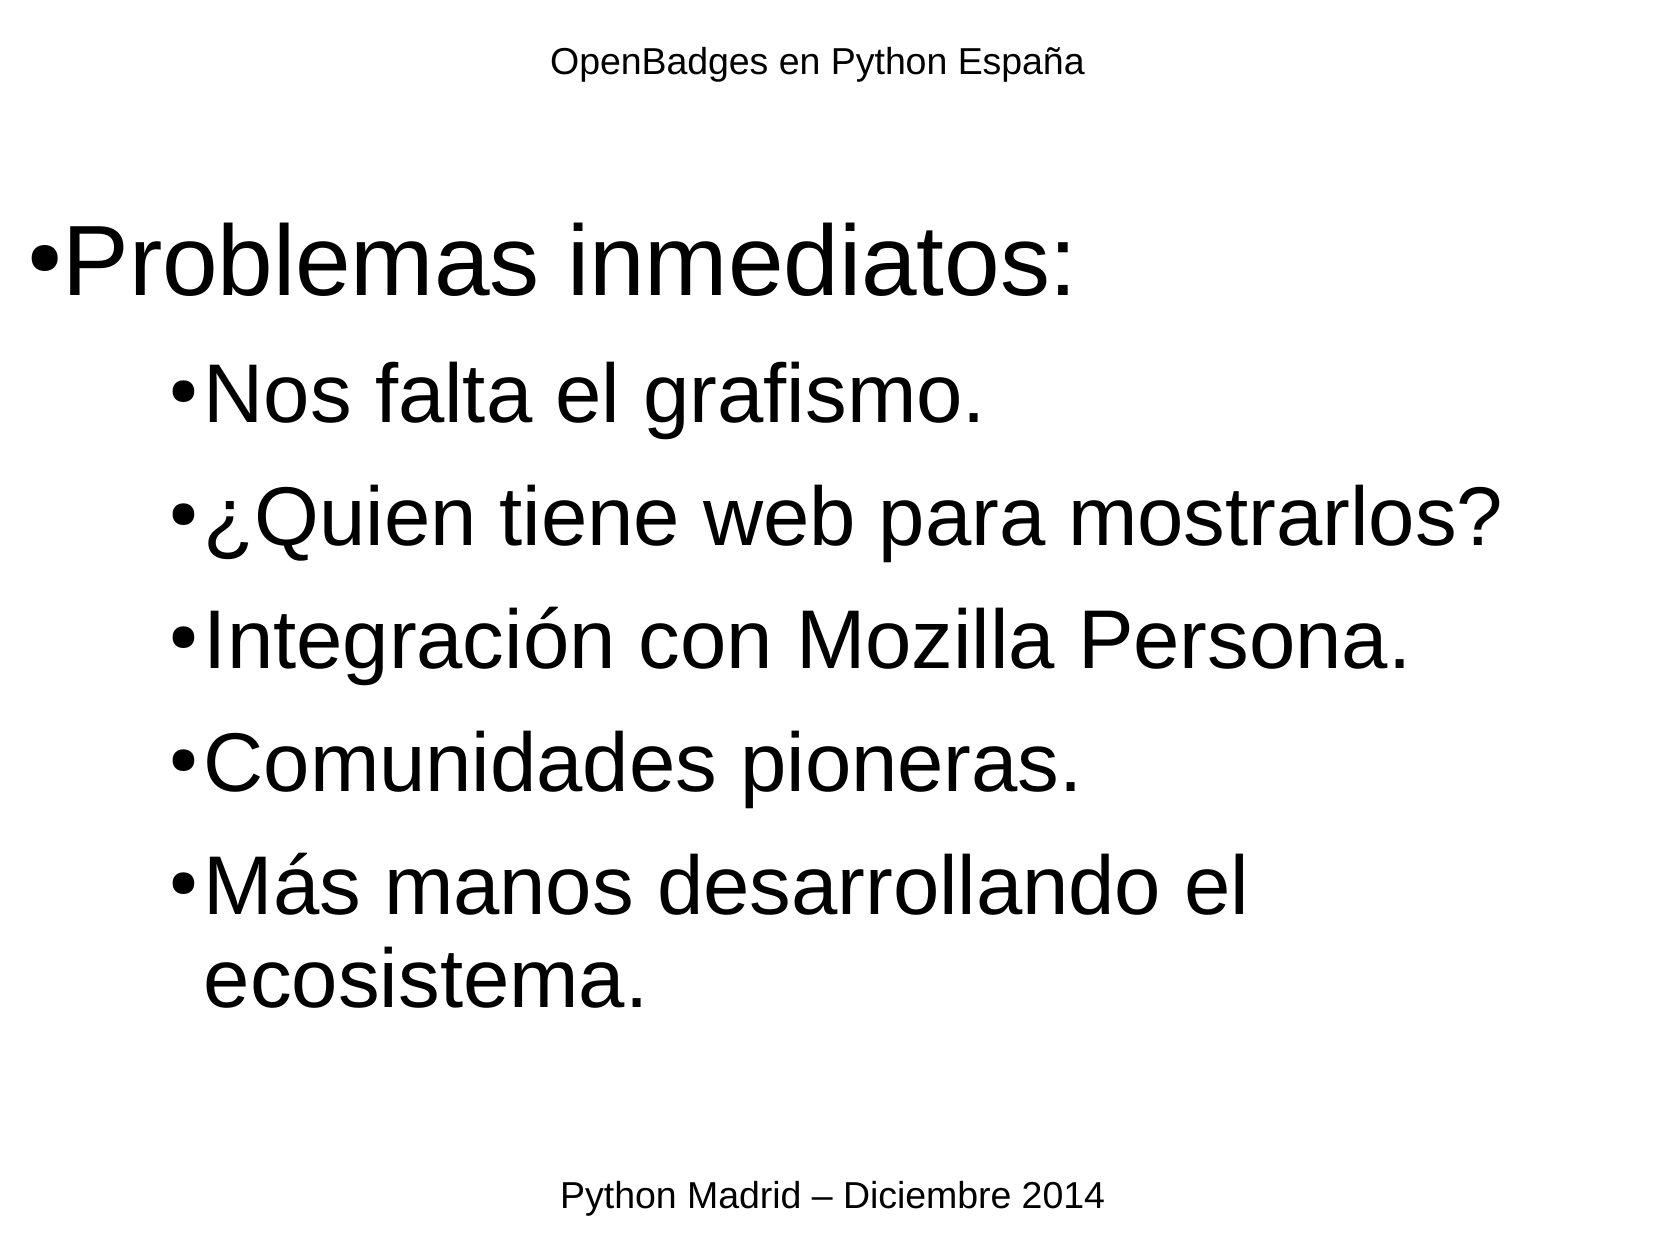

# Problemas inmediatos:
Nos falta el grafismo.
¿Quien tiene web para mostrarlos?
Integración con Mozilla Persona.
Comunidades pioneras.
Más manos desarrollando el ecosistema.
OpenBadges en Python España
Python Madrid – Diciembre 2014